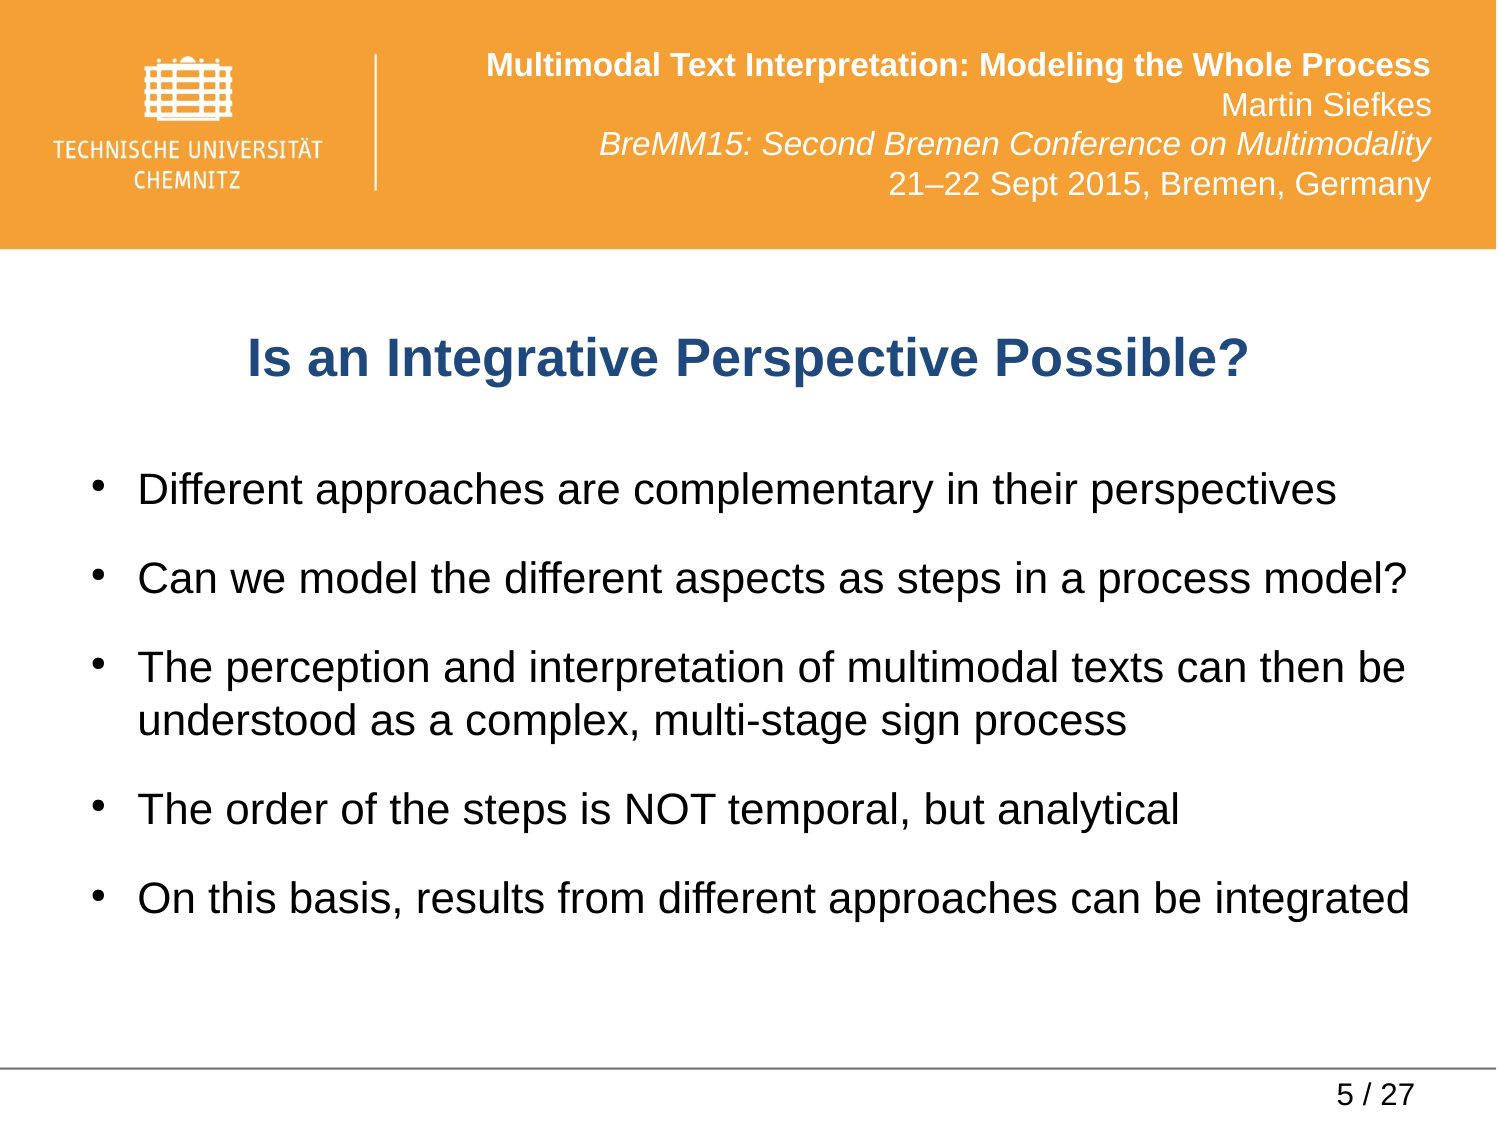

#
Is an Integrative Perspective Possible?
Different approaches are complementary in their perspectives
Can we model the different aspects as steps in a process model?
The perception and interpretation of multimodal texts can then be understood as a complex, multi-stage sign process
The order of the steps is NOT temporal, but analytical
On this basis, results from different approaches can be integrated